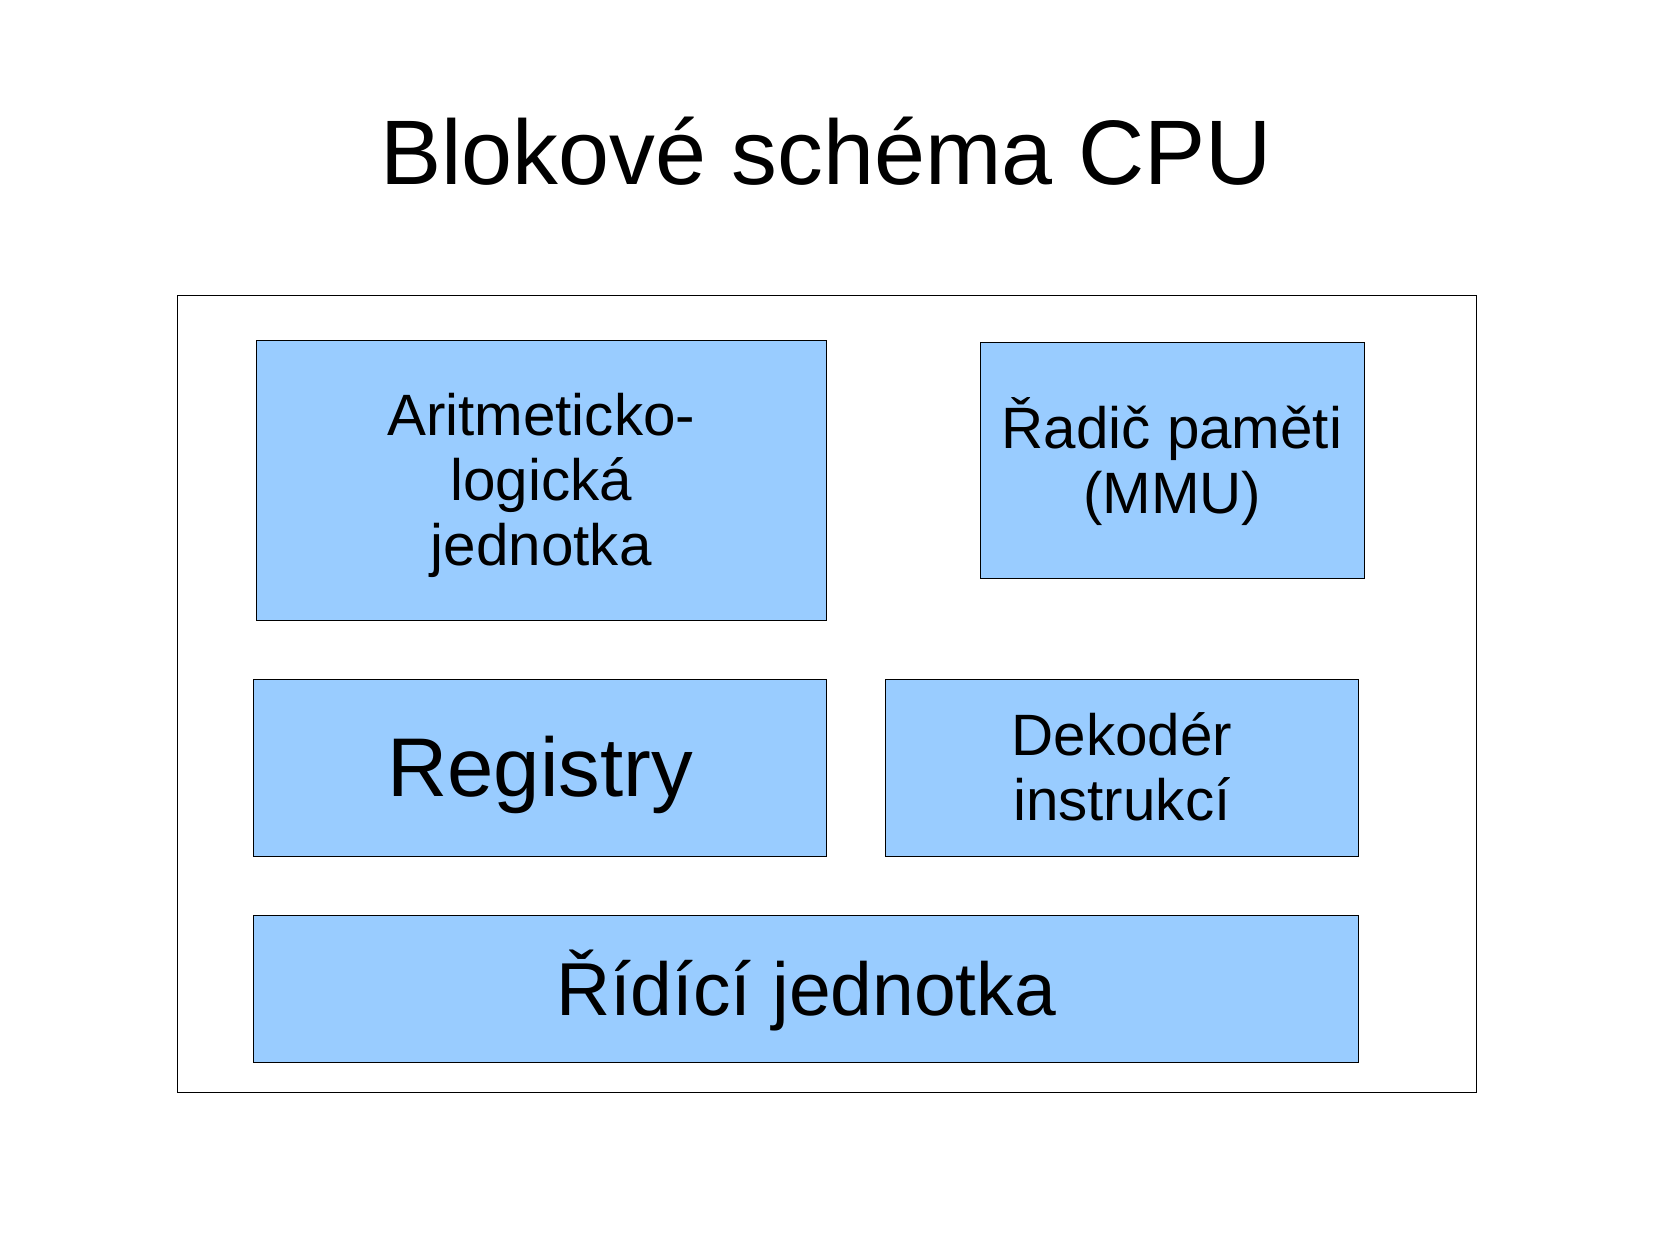

# Blokové schéma CPU
Aritmeticko-
logická
jednotka
Řadič paměti
(MMU)
Registry
Dekodér
instrukcí
Řídící jednotka